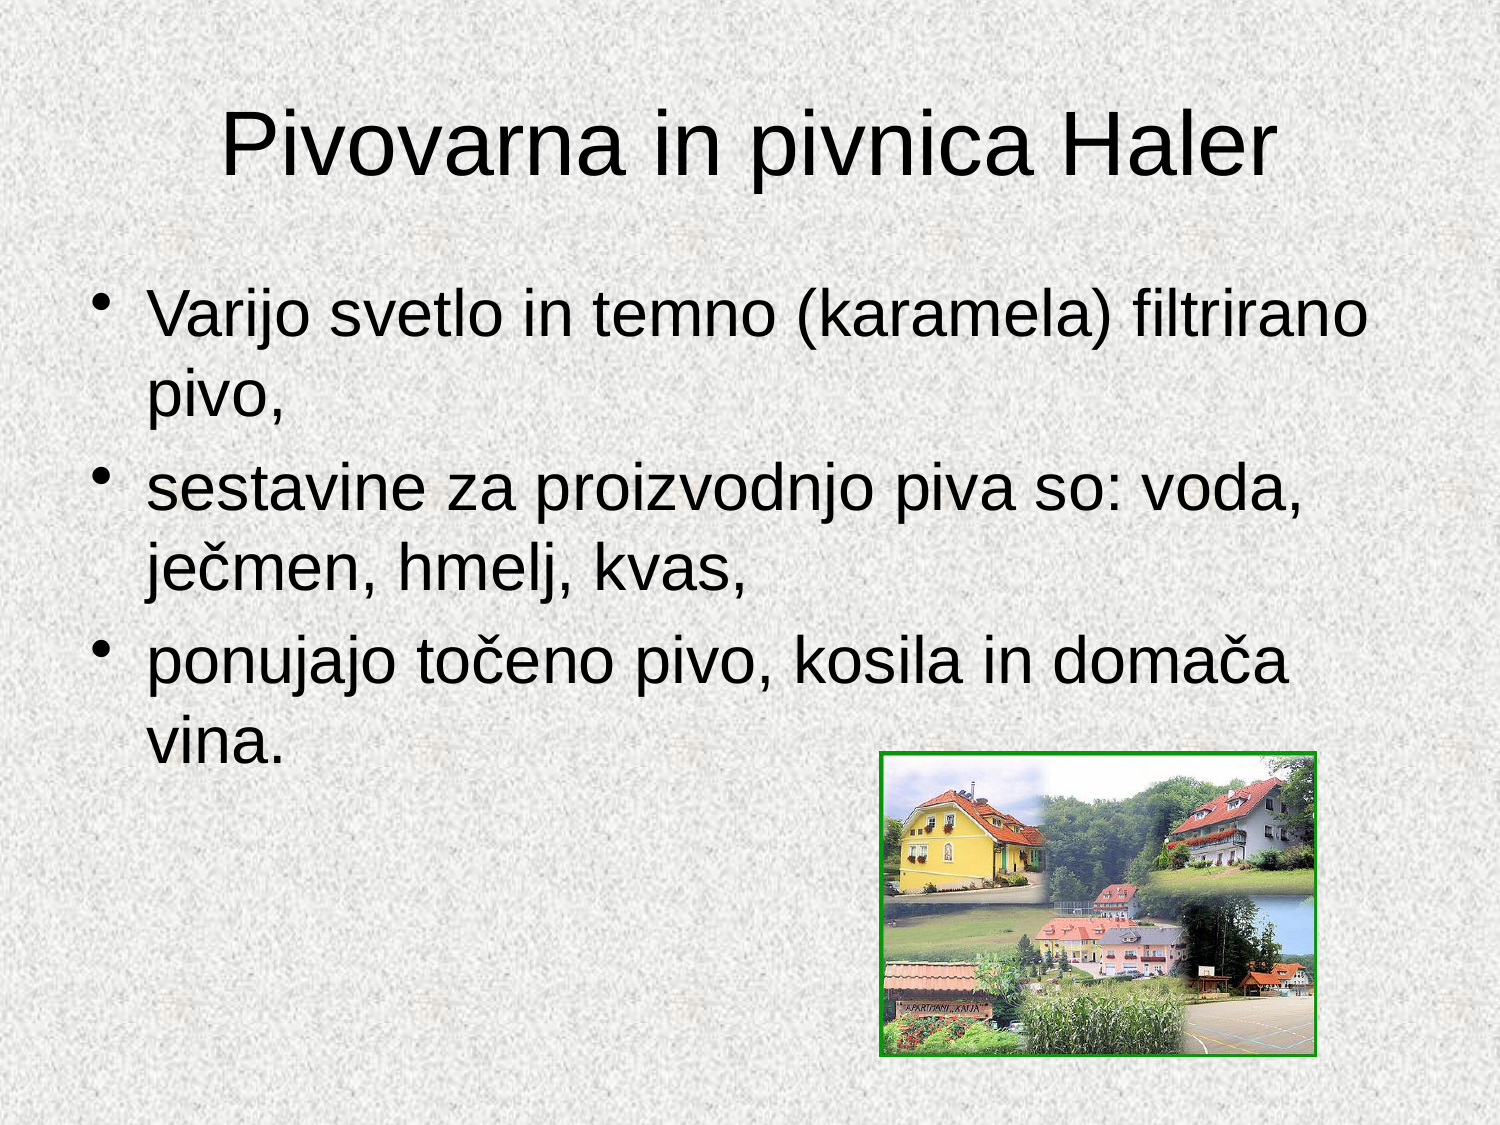

# Pivovarna in pivnica Haler
Varijo svetlo in temno (karamela) filtrirano pivo,
sestavine za proizvodnjo piva so: voda, ječmen, hmelj, kvas,
ponujajo točeno pivo, kosila in domača vina.